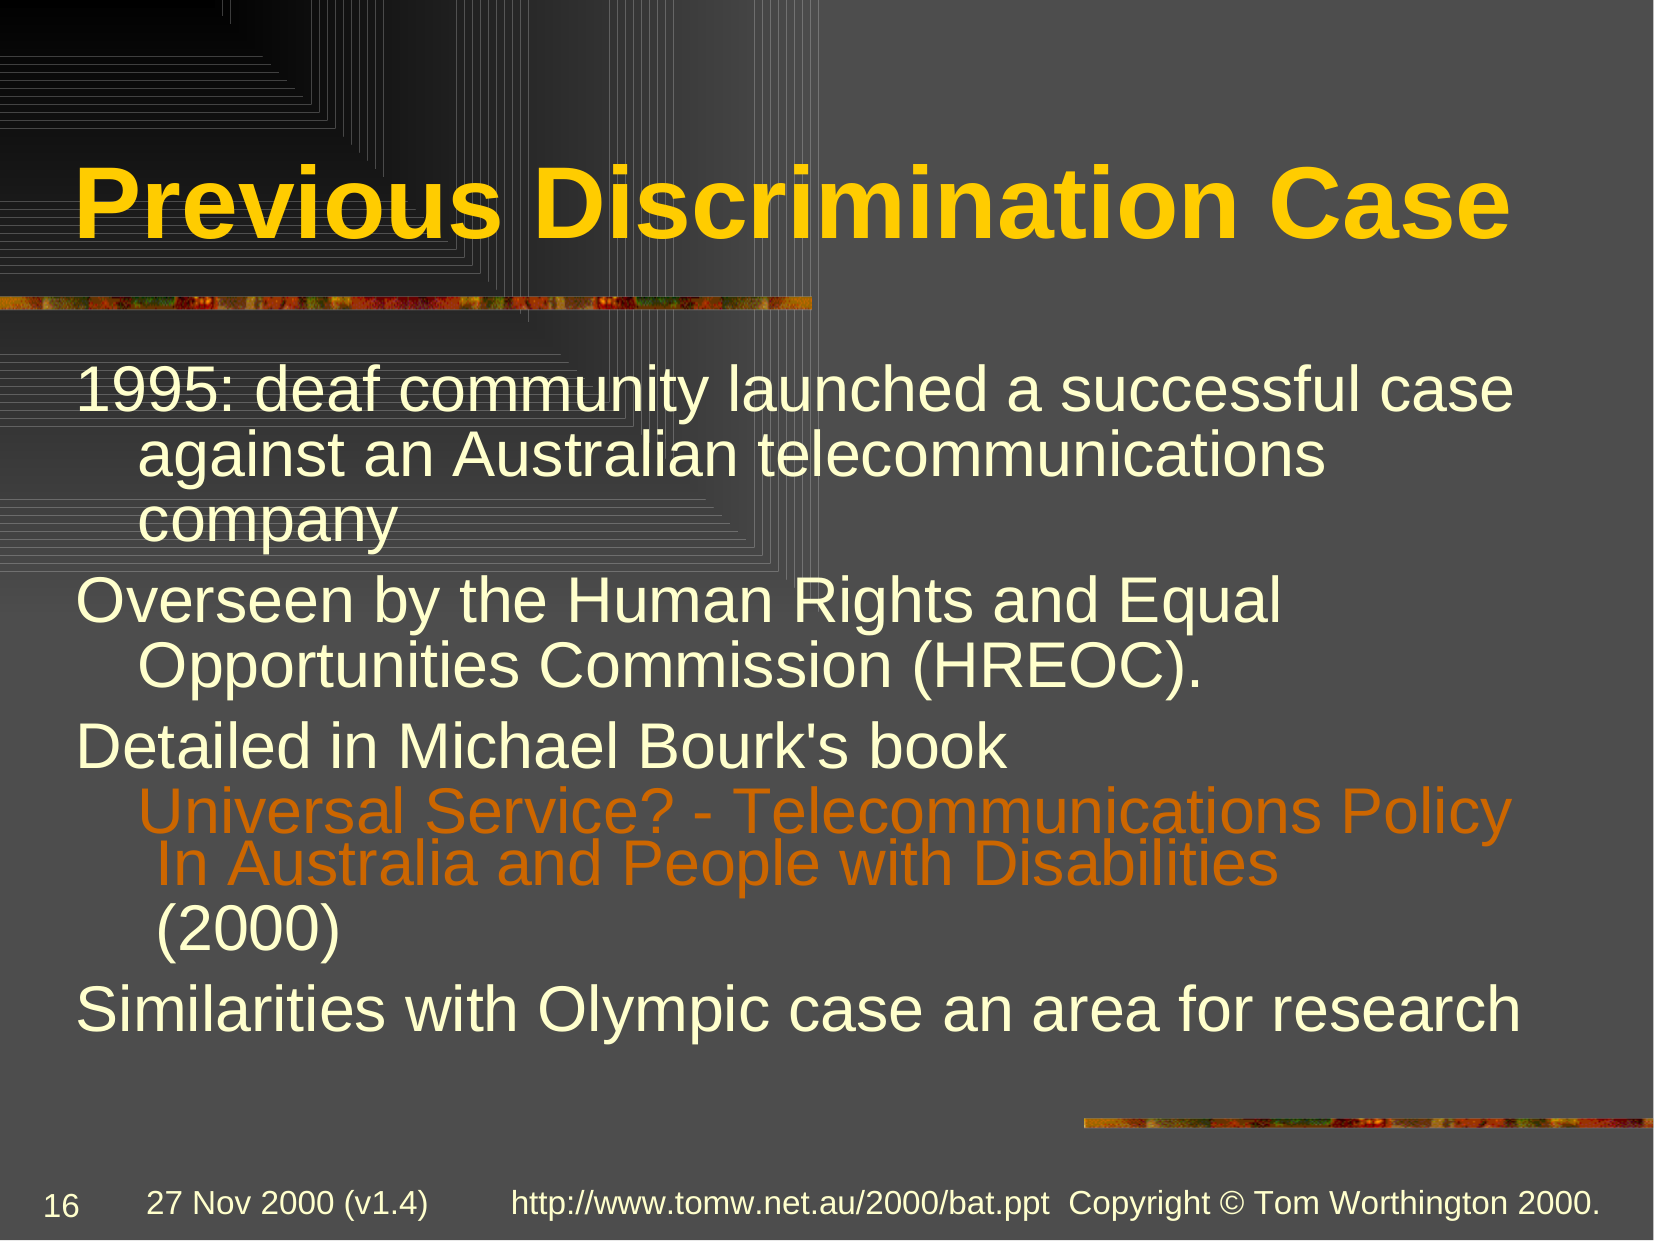

# Previous Discrimination Case
1995: deaf community launched a successful case against an Australian telecommunications company
Overseen by the Human Rights and Equal Opportunities Commission (HREOC).
Detailed in Michael Bourk's book Universal Service? - Telecommunications Policy In Australia and People with Disabilities (2000)
Similarities with Olympic case an area for research
27 Nov 2000 (v1.4)
http://www.tomw.net.au/2000/bat.ppt Copyright © Tom Worthington 2000.
16